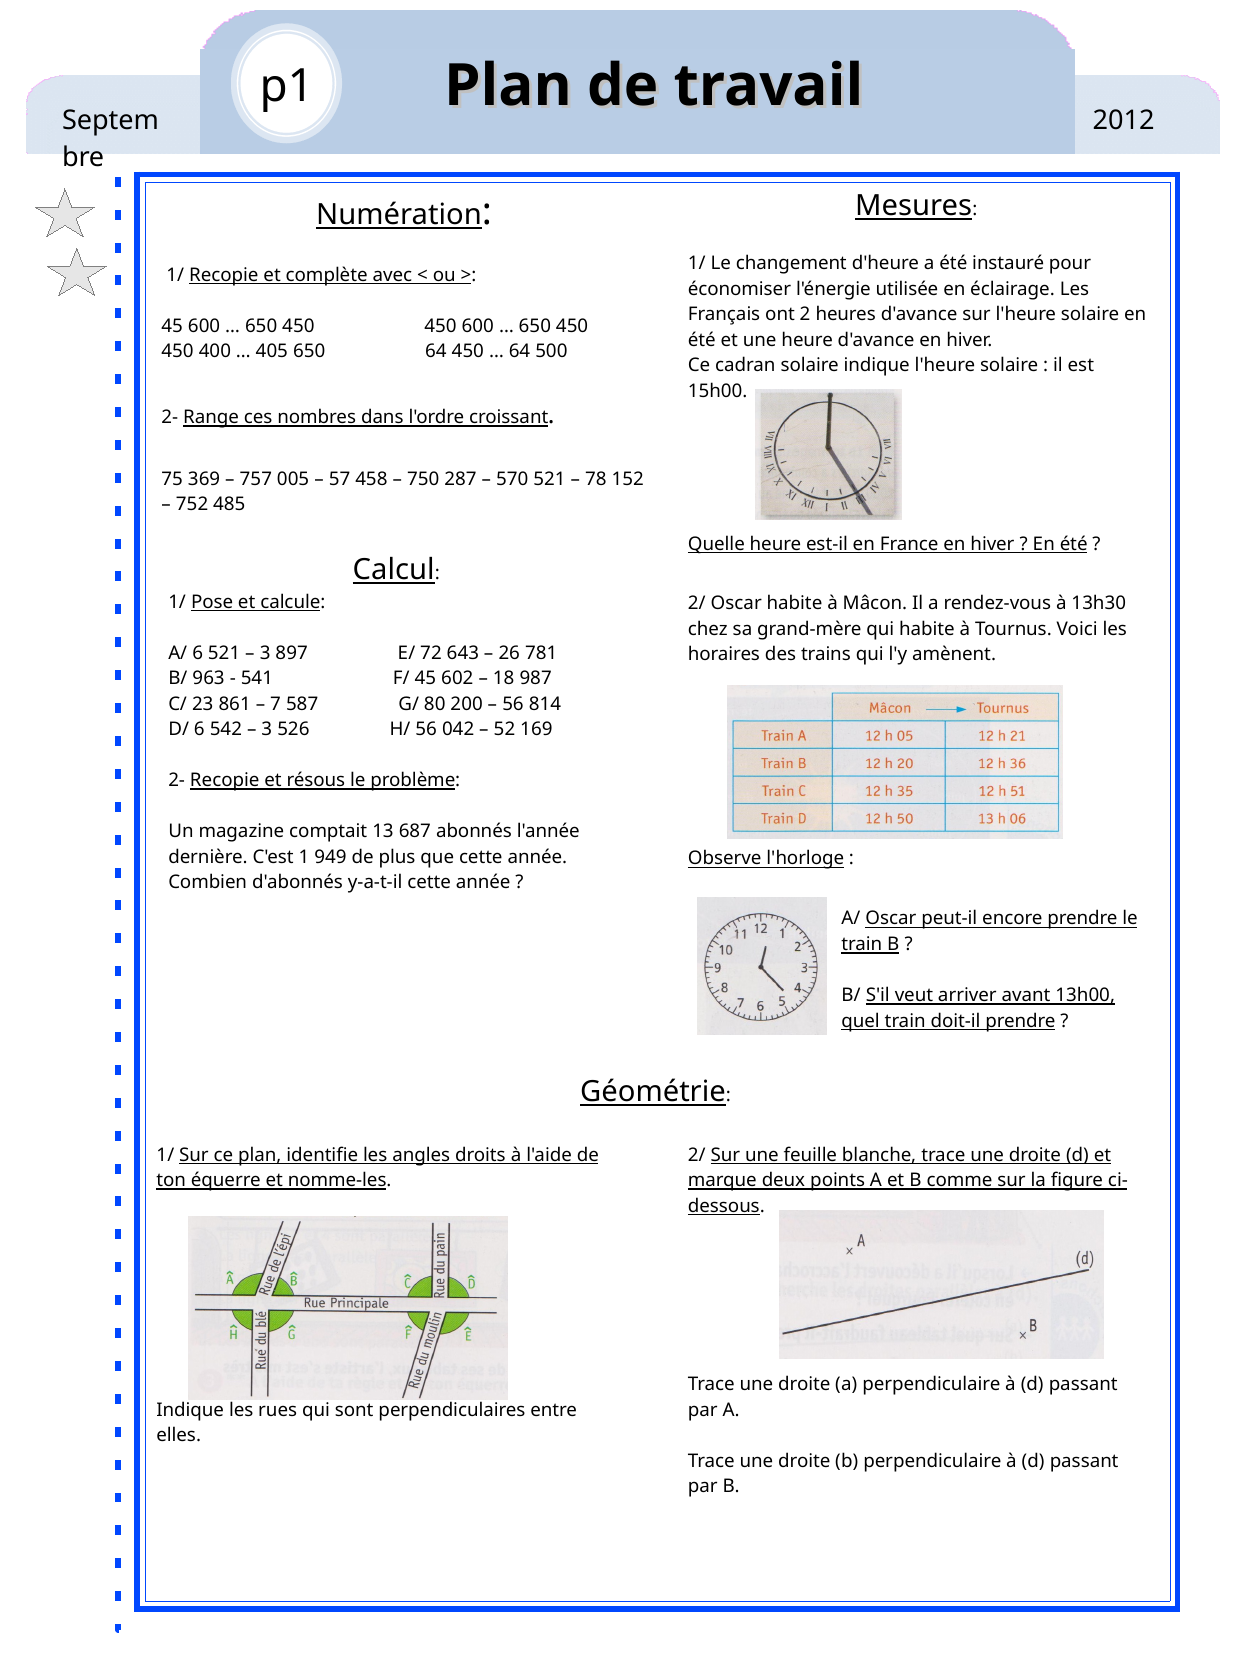

p1
Plan de travail
Septembre
2012
| |
| --- |
Numération:
 1/ Recopie et complète avec < ou >:
45 600 … 650 450 450 600 … 650 450
450 400 … 405 650 64 450 … 64 500
2- Range ces nombres dans l'ordre croissant.
75 369 – 757 005 – 57 458 – 750 287 – 570 521 – 78 152 – 752 485
Mesures:
1/ Le changement d'heure a été instauré pour économiser l'énergie utilisée en éclairage. Les Français ont 2 heures d'avance sur l'heure solaire en été et une heure d'avance en hiver.
Ce cadran solaire indique l'heure solaire : il est 15h00.
Quelle heure est-il en France en hiver ? En été ?
2/ Oscar habite à Mâcon. Il a rendez-vous à 13h30 chez sa grand-mère qui habite à Tournus. Voici les horaires des trains qui l'y amènent.
Observe l'horloge :
Calcul:
1/ Pose et calcule:
A/ 6 521 – 3 897 E/ 72 643 – 26 781
B/ 963 - 541 F/ 45 602 – 18 987
C/ 23 861 – 7 587 G/ 80 200 – 56 814
D/ 6 542 – 3 526 H/ 56 042 – 52 169
2- Recopie et résous le problème:
Un magazine comptait 13 687 abonnés l'année dernière. C'est 1 949 de plus que cette année.
Combien d'abonnés y-a-t-il cette année ?
A/ Oscar peut-il encore prendre le train B ?
B/ S'il veut arriver avant 13h00, quel train doit-il prendre ?
Géométrie:
1/ Sur ce plan, identifie les angles droits à l'aide de ton équerre et nomme-les.
Indique les rues qui sont perpendiculaires entre elles.
2/ Sur une feuille blanche, trace une droite (d) et marque deux points A et B comme sur la figure ci-dessous.
Trace une droite (a) perpendiculaire à (d) passant par A.
Trace une droite (b) perpendiculaire à (d) passant par B.